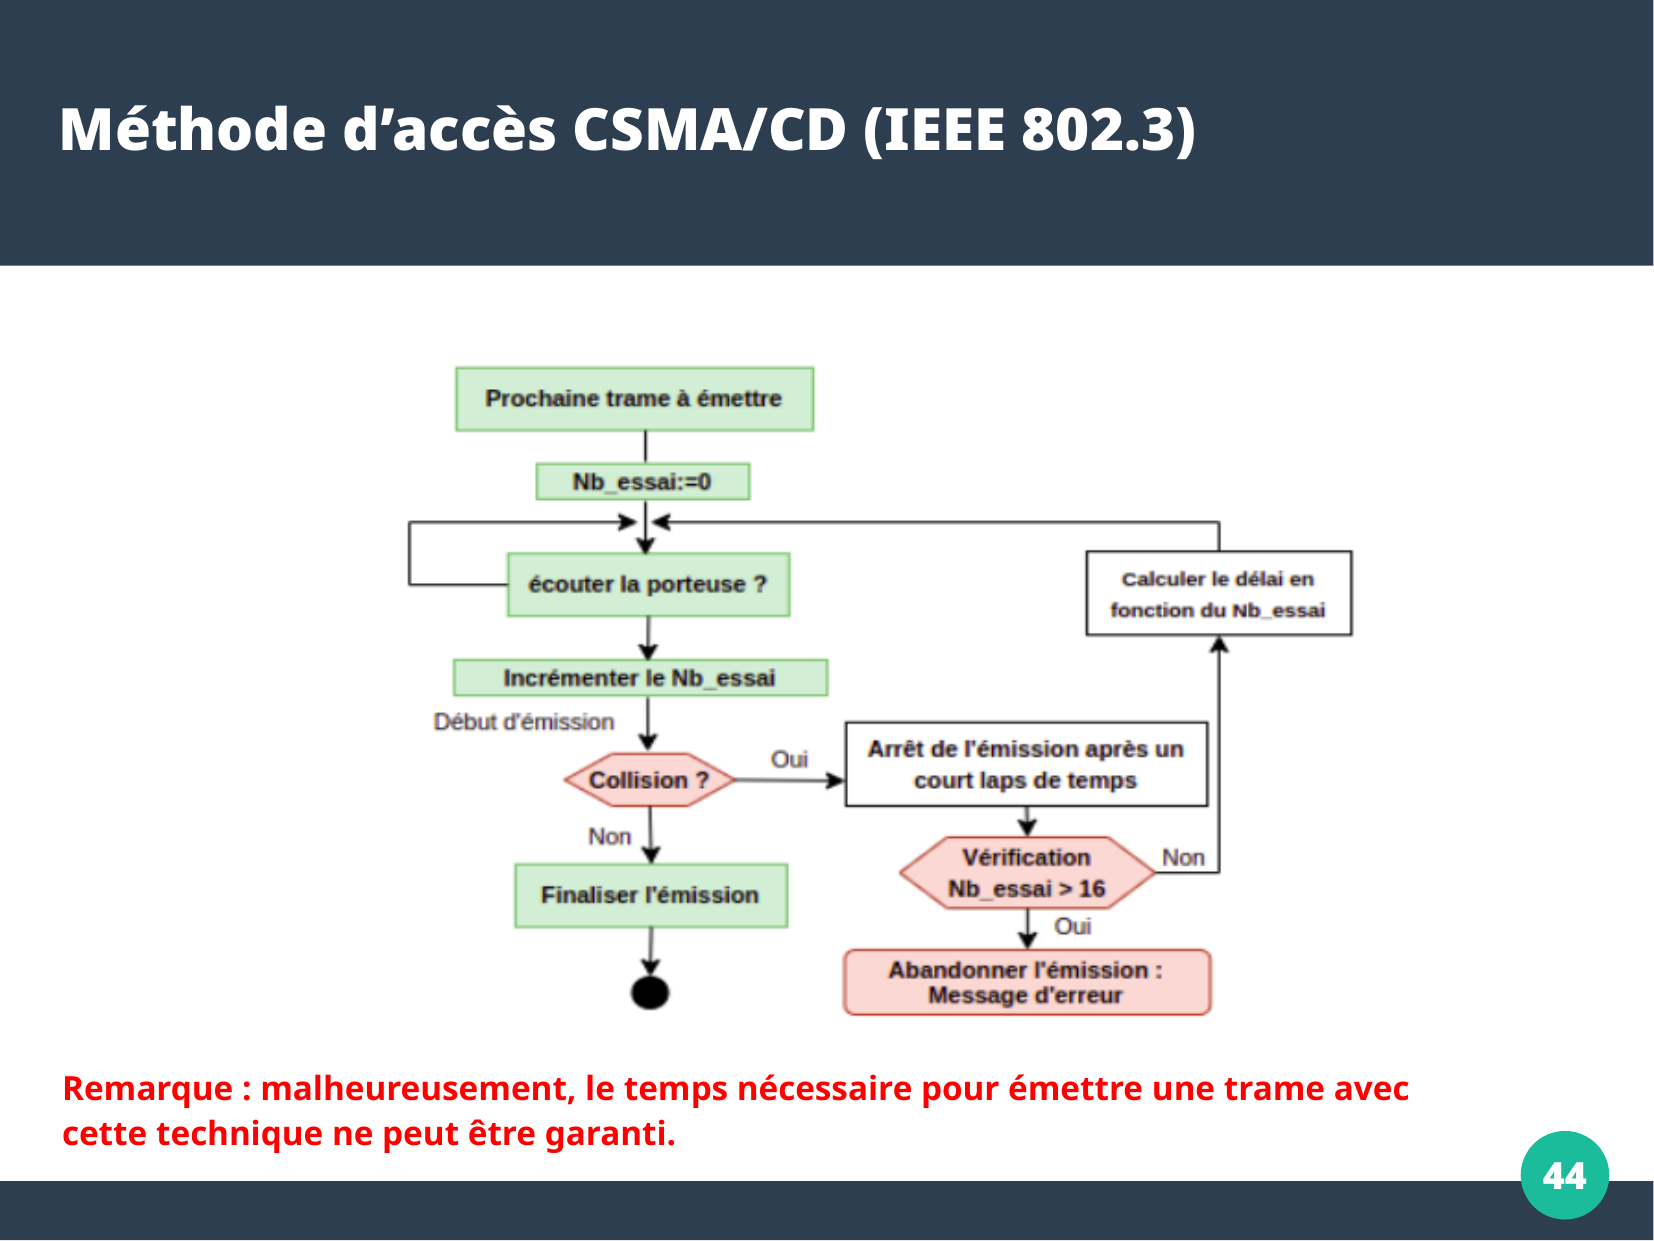

# Méthode d’accès CSMA/CD (IEEE 802.3)
Remarque : malheureusement, le temps nécessaire pour émettre une trame avec cette technique ne peut être garanti.
44